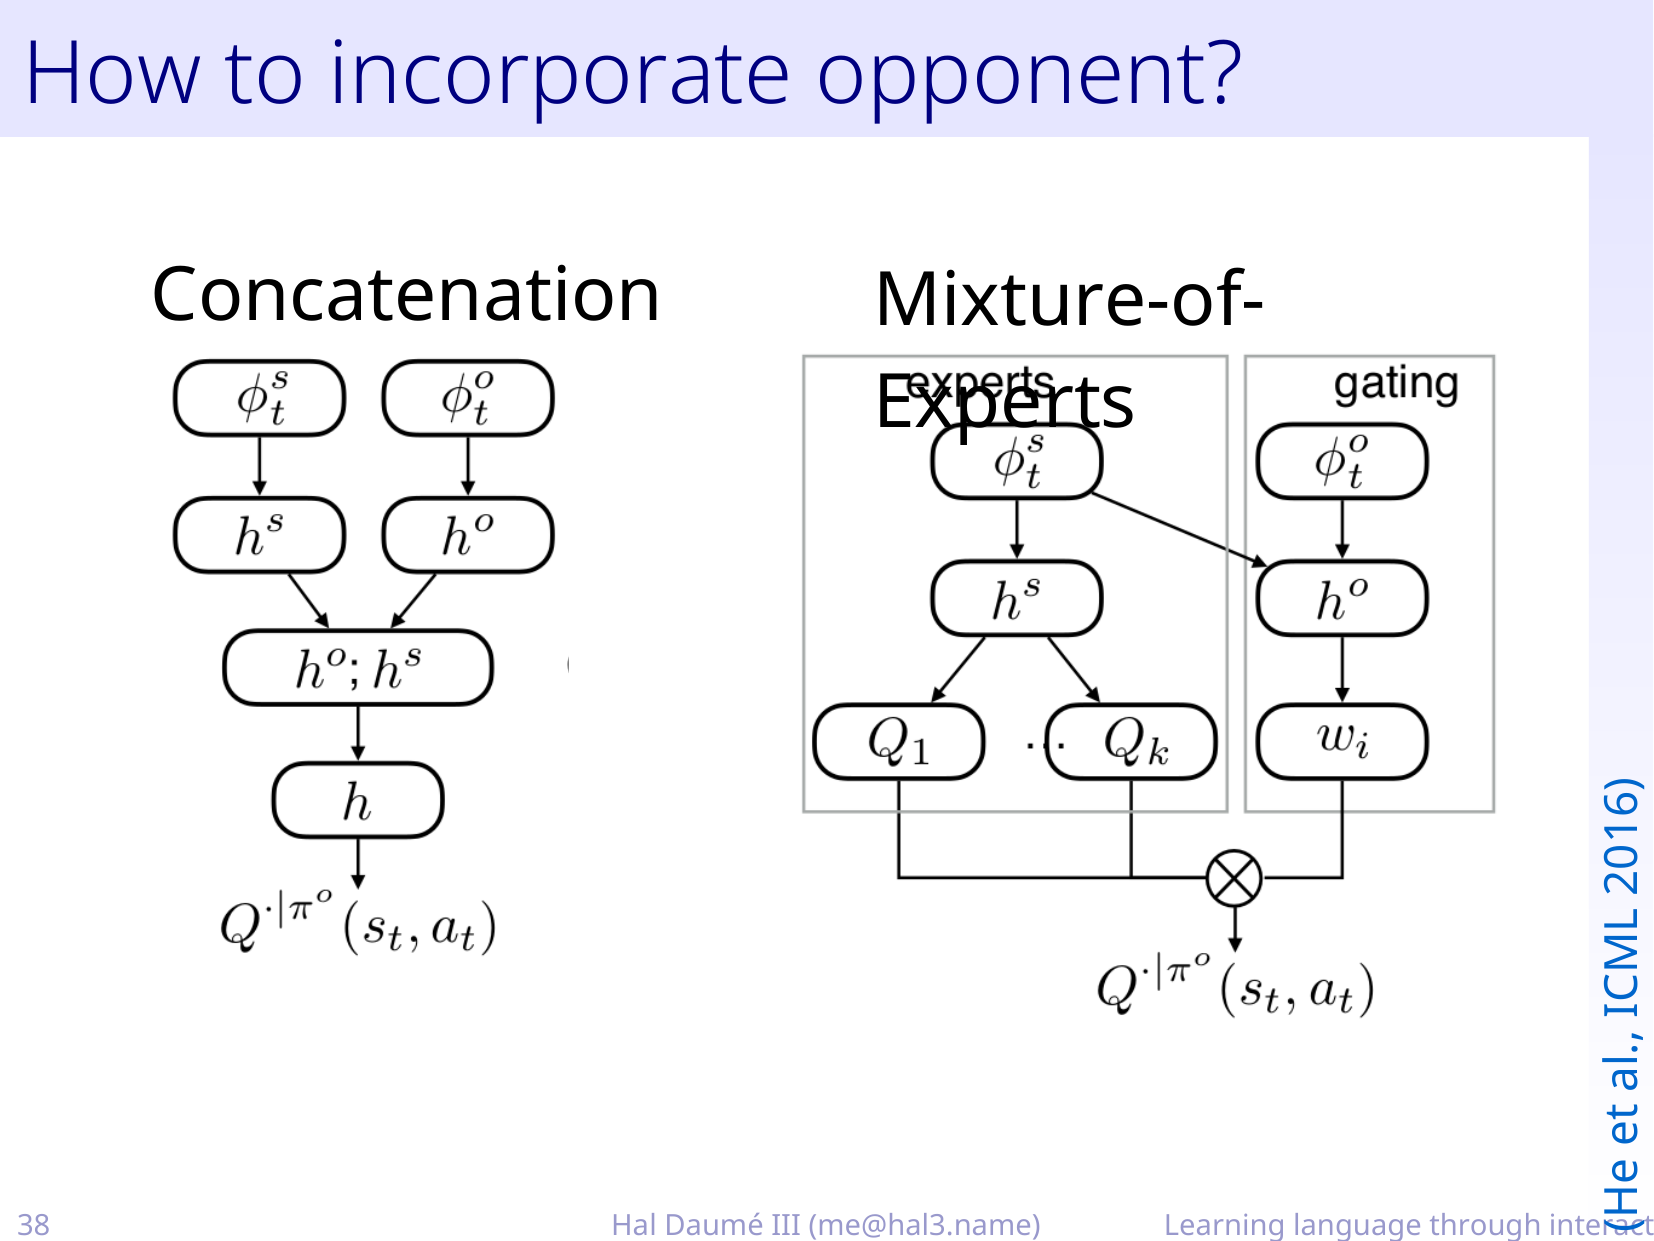

# How to incorporate opponent?
Concatenation
Mixture-of-Experts
(He et al., ICML 2016)